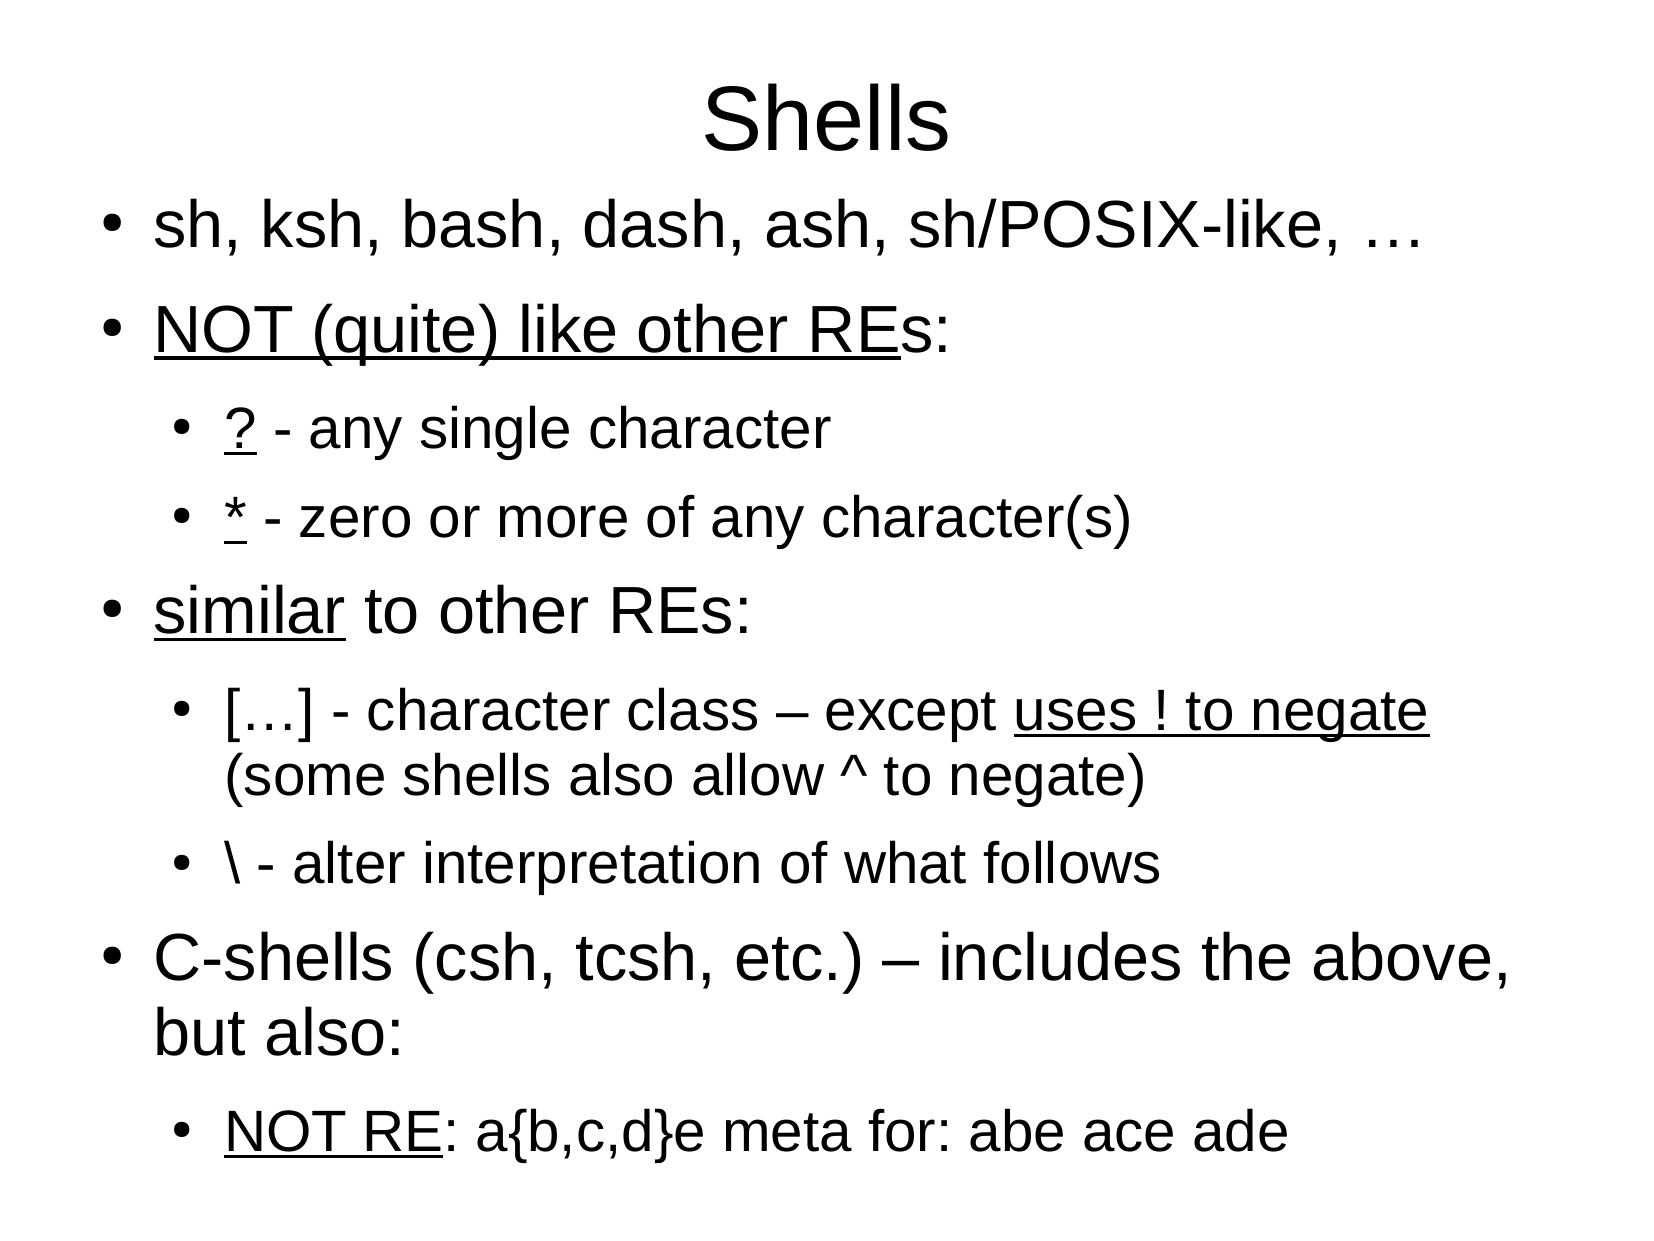

# Shells
sh, ksh, bash, dash, ash, sh/POSIX-like, …
NOT (quite) like other REs:
? - any single character
* - zero or more of any character(s)
similar to other REs:
[…] - character class – except uses ! to negate (some shells also allow ^ to negate)
\ - alter interpretation of what follows
C-shells (csh, tcsh, etc.) – includes the above, but also:
NOT RE: a{b,c,d}e meta for: abe ace ade